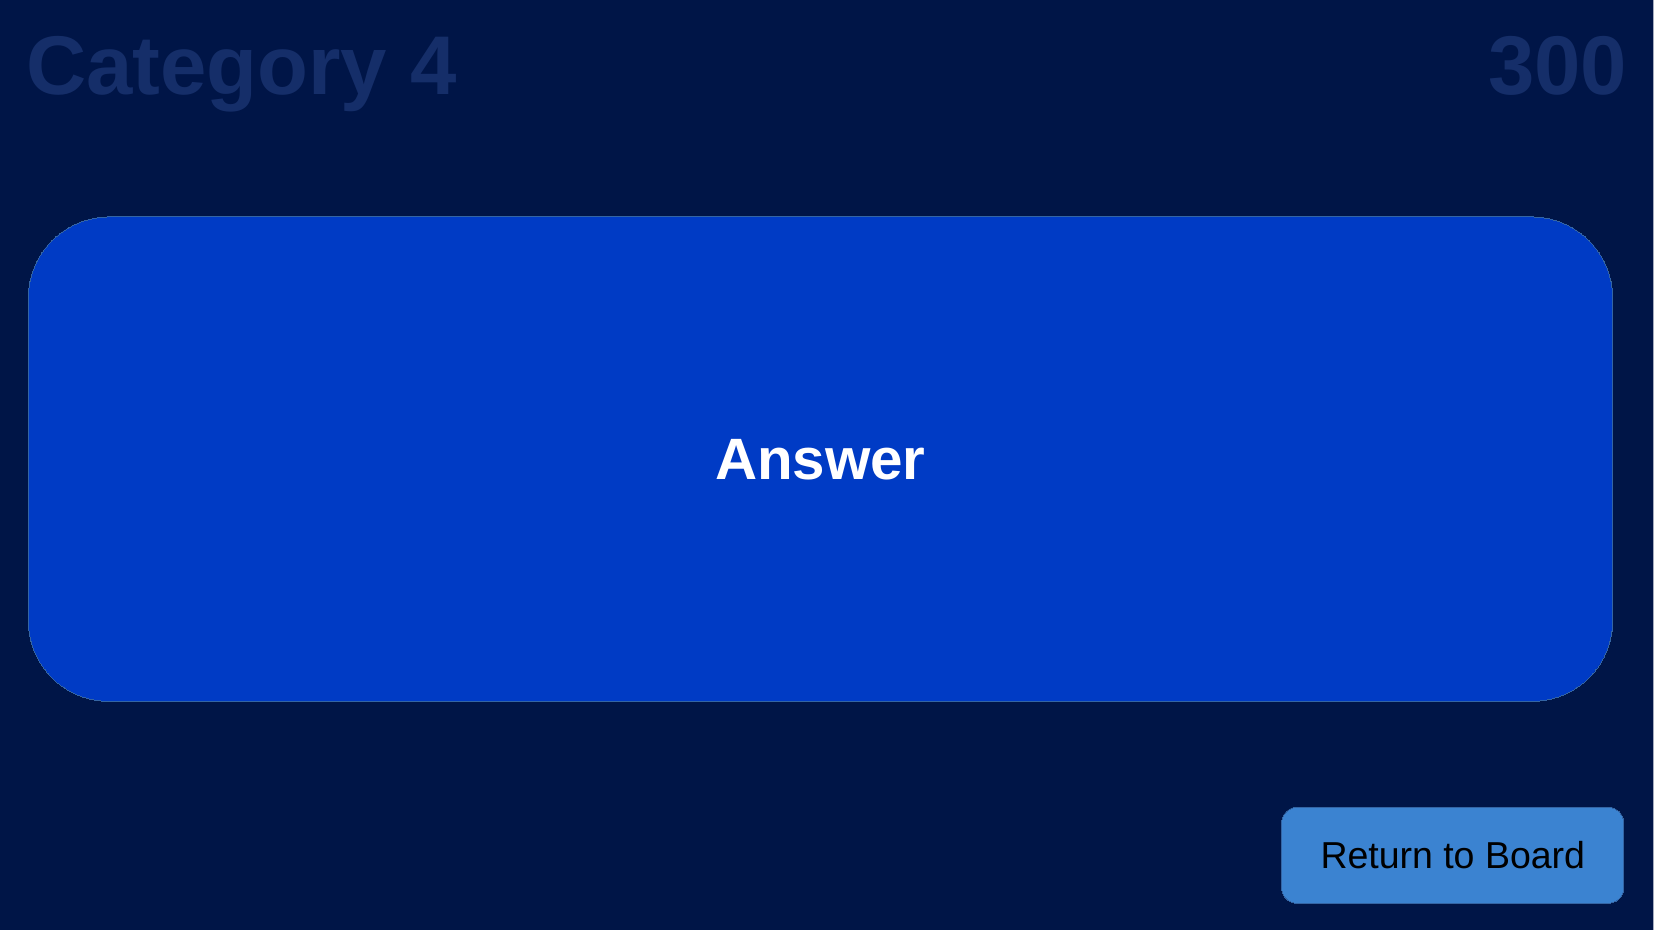

Category 4
300
Answer
Return to Board